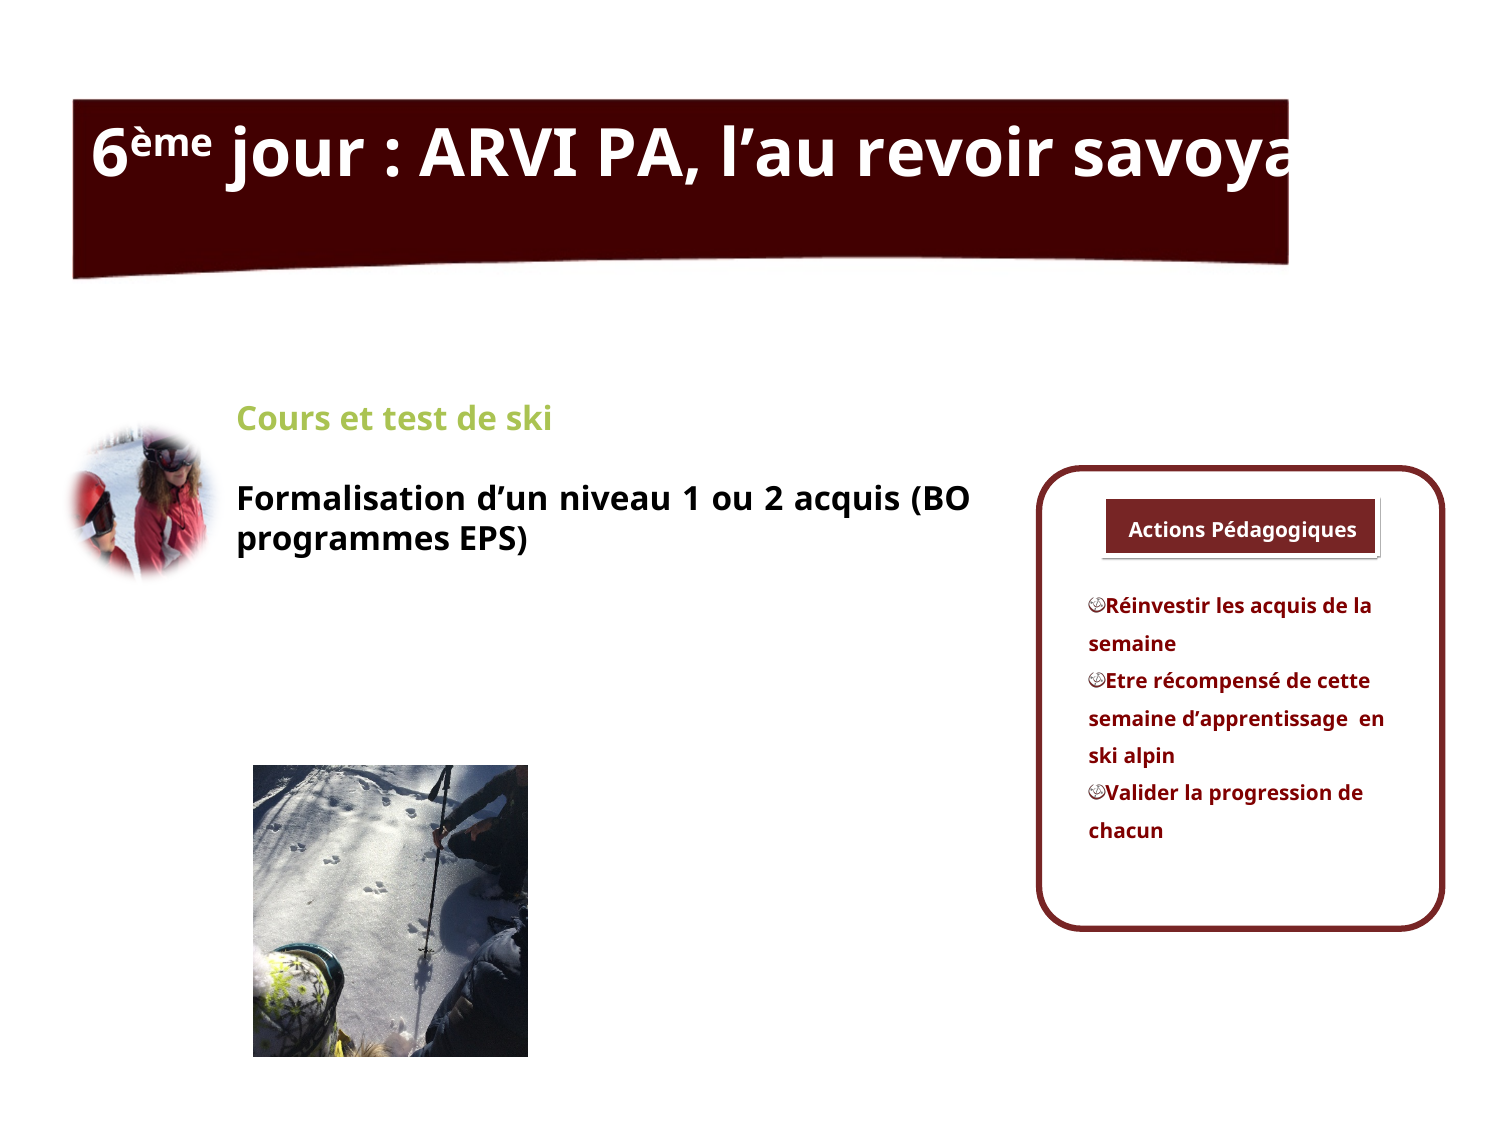

6ème jour : ARVI PA, l’au revoir savoyard !
Cours et test de ski
Formalisation d’un niveau 1 ou 2 acquis (BO programmes EPS)
Réinvestir les acquis de la semaine
Etre récompensé de cette semaine d’apprentissage en ski alpin
Valider la progression de chacun
 Actions Pédagogiques